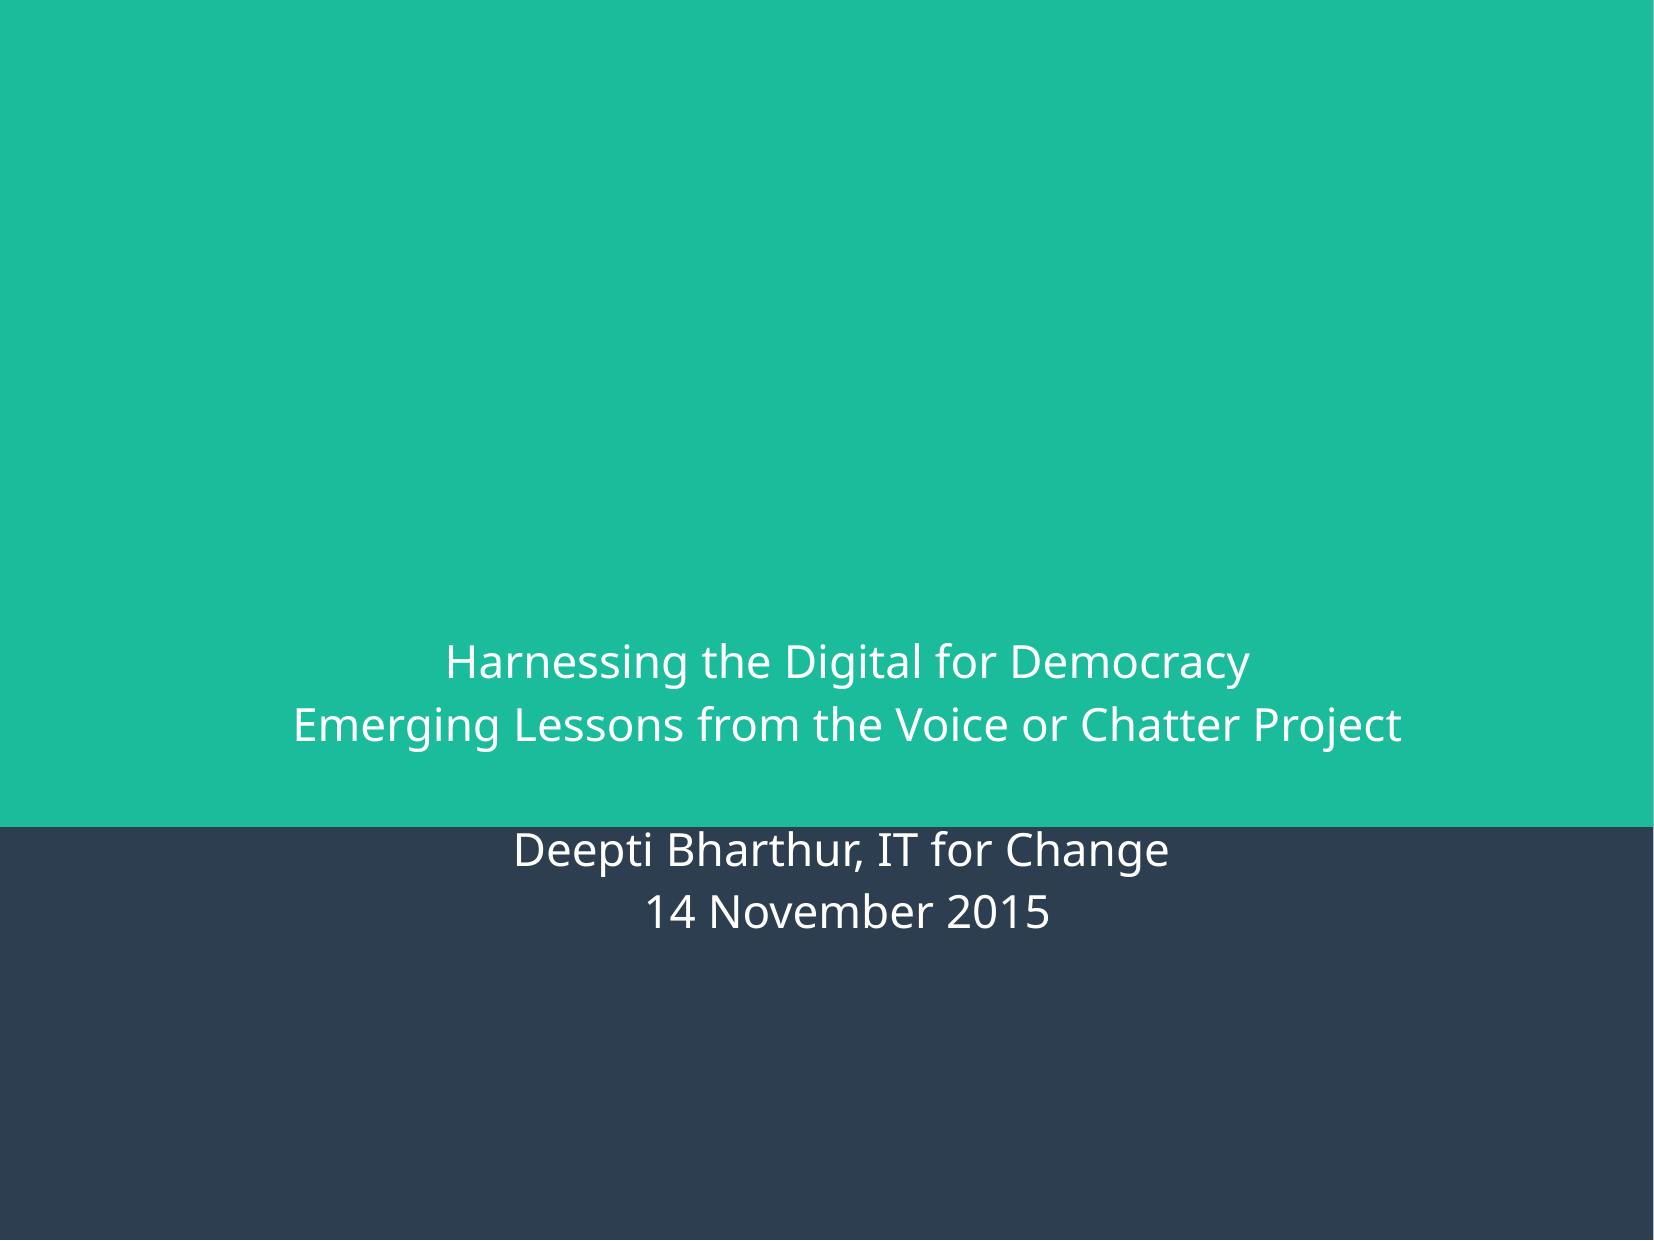

# Harnessing the Digital for Democracy
Emerging Lessons from the Voice or Chatter Project
Deepti Bharthur, IT for Change
14 November 2015